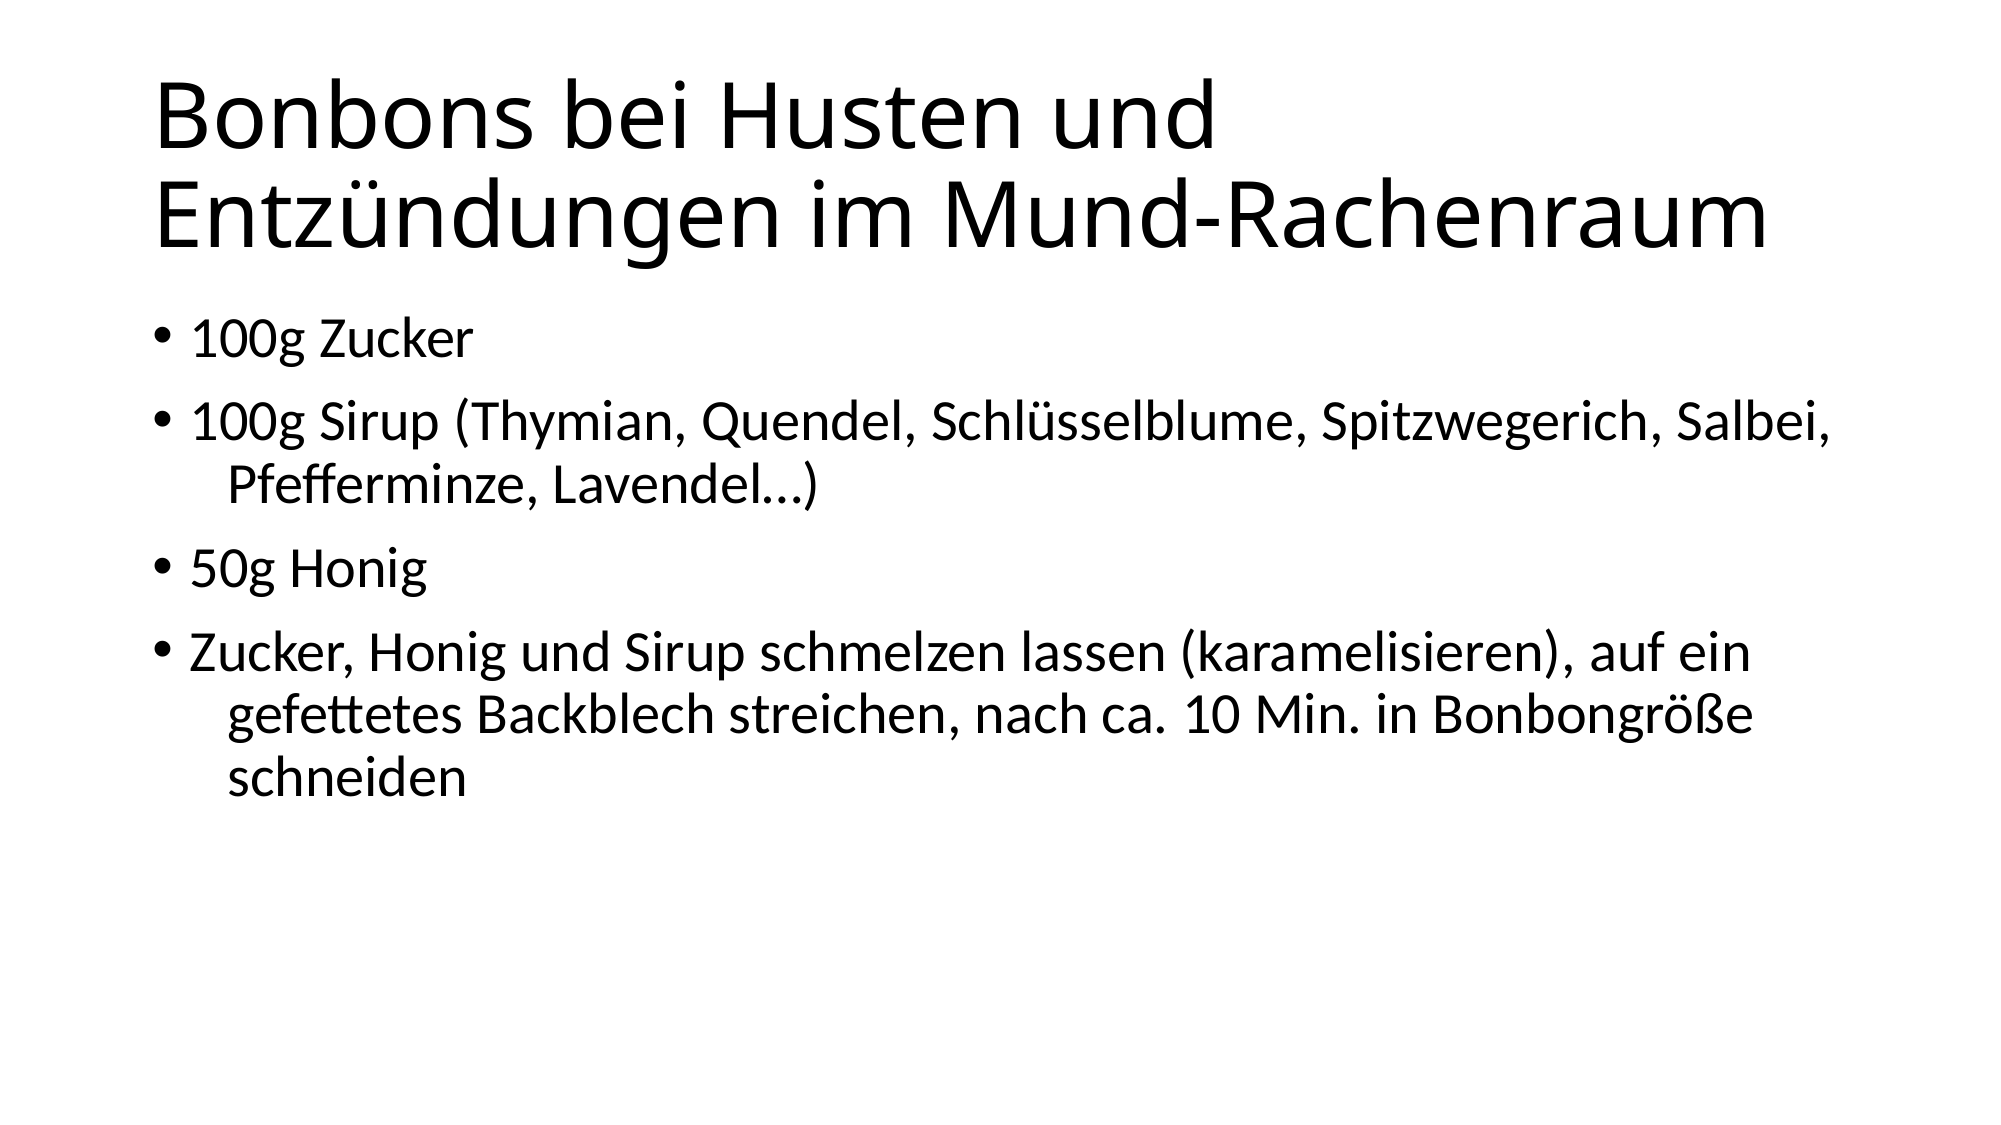

# Bonbons bei Husten und Entzündungen im Mund-Rachenraum
100g Zucker
100g Sirup (Thymian, Quendel, Schlüsselblume, Spitzwegerich, Salbei, Pfefferminze, Lavendel…)
50g Honig
Zucker, Honig und Sirup schmelzen lassen (karamelisieren), auf ein gefettetes Backblech streichen, nach ca. 10 Min. in Bonbongröße schneiden